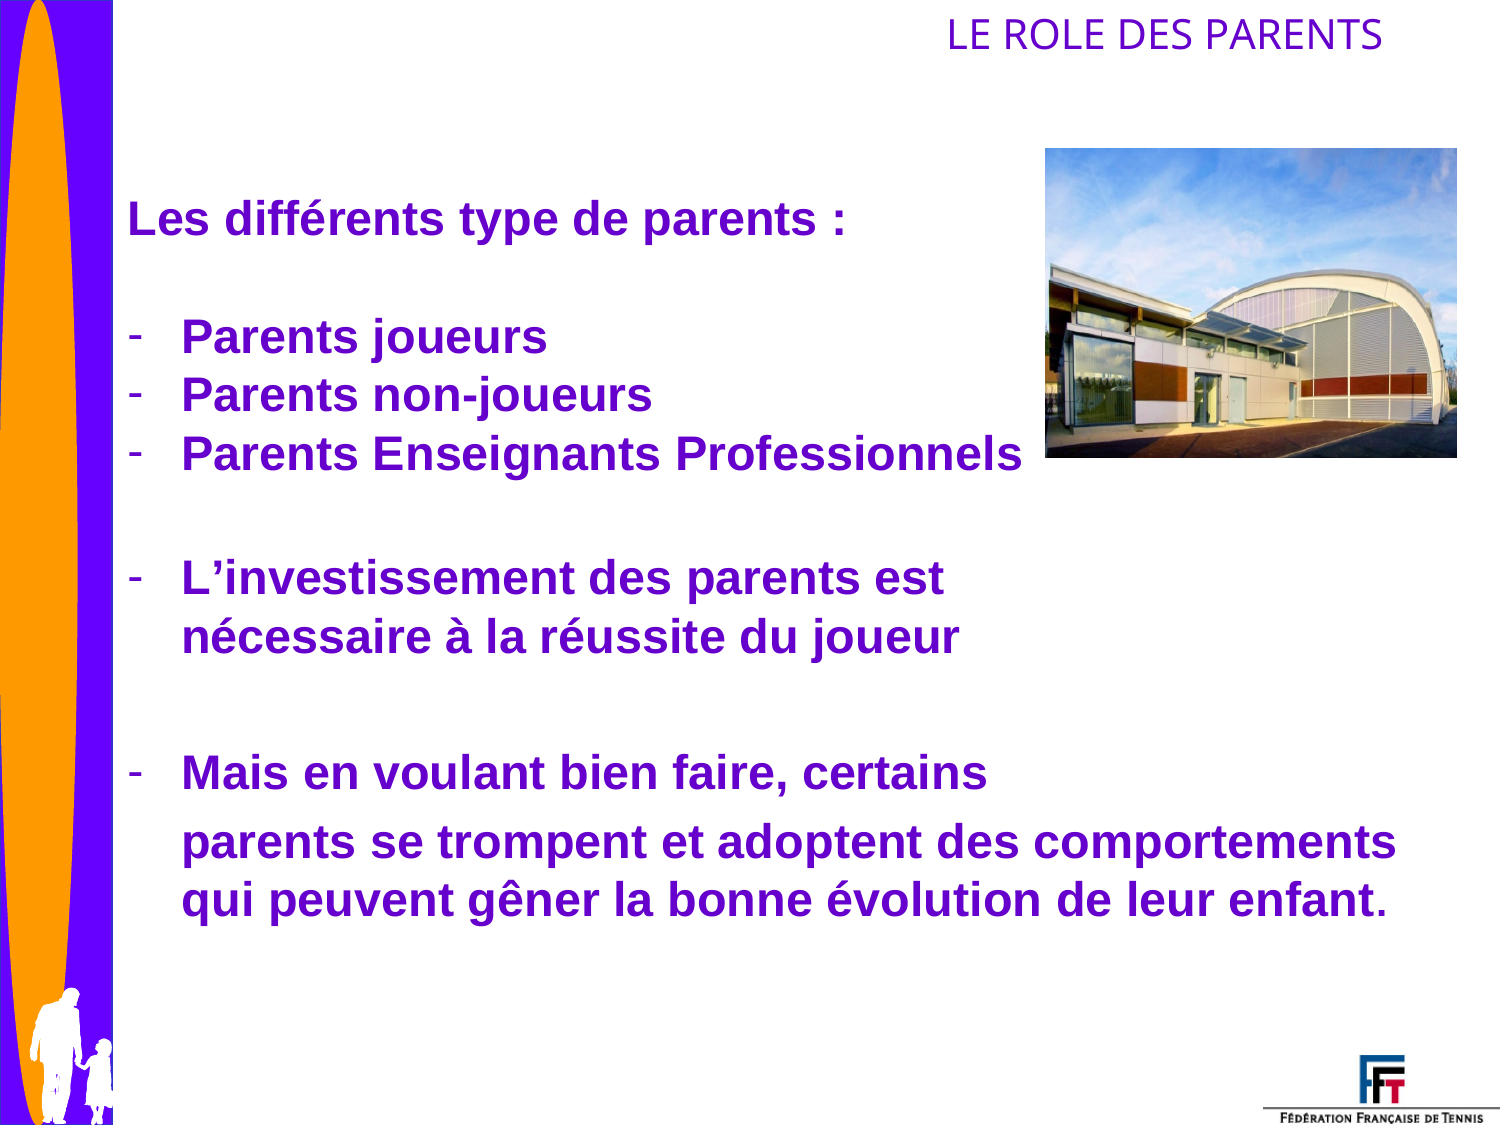

LE ROLE DES PARENTS
# Les différents type de parents :
Parents joueurs
Parents non-joueurs
Parents Enseignants Professionnels
L’investissement des parents est
 nécessaire à la réussite du joueur
Mais en voulant bien faire, certains
 parents se trompent et adoptent des comportements qui peuvent gêner la bonne évolution de leur enfant.